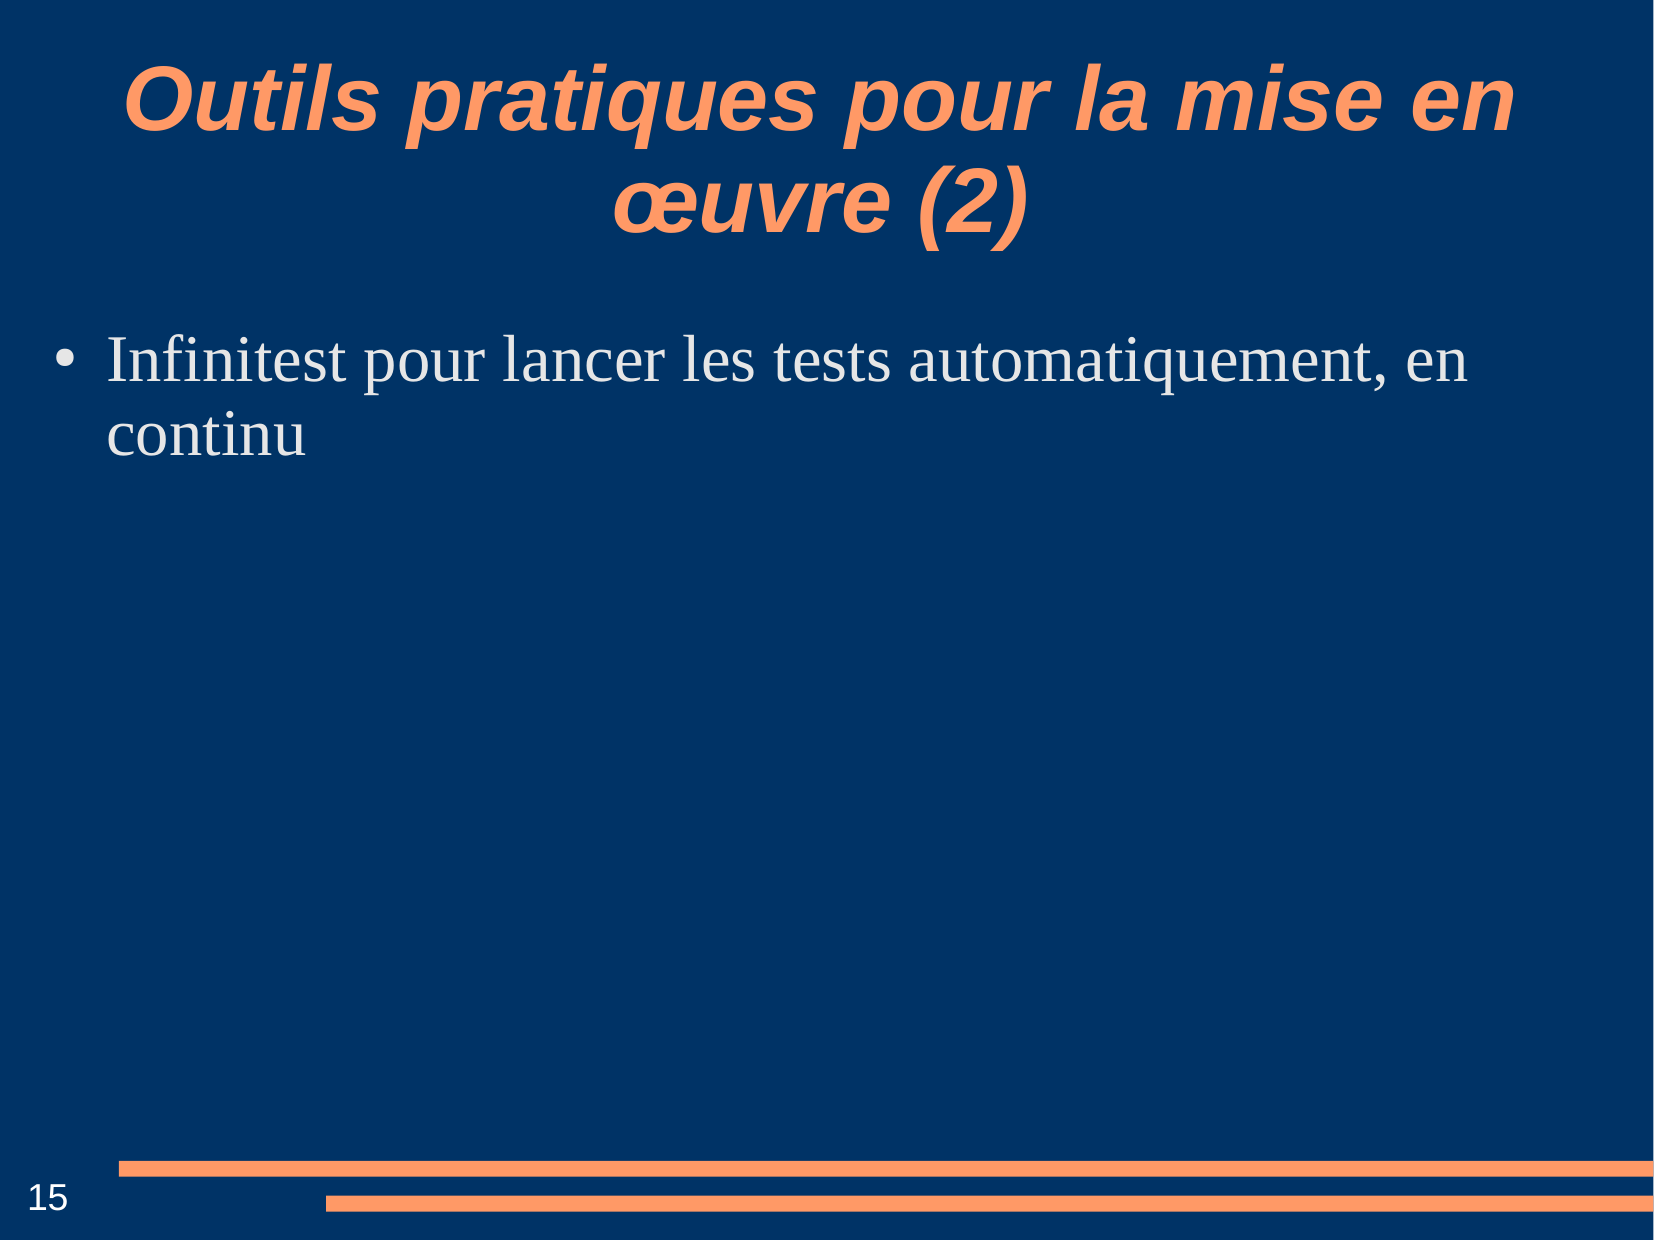

# Outils pratiques pour la mise en œuvre (2)
Infinitest pour lancer les tests automatiquement, en continu